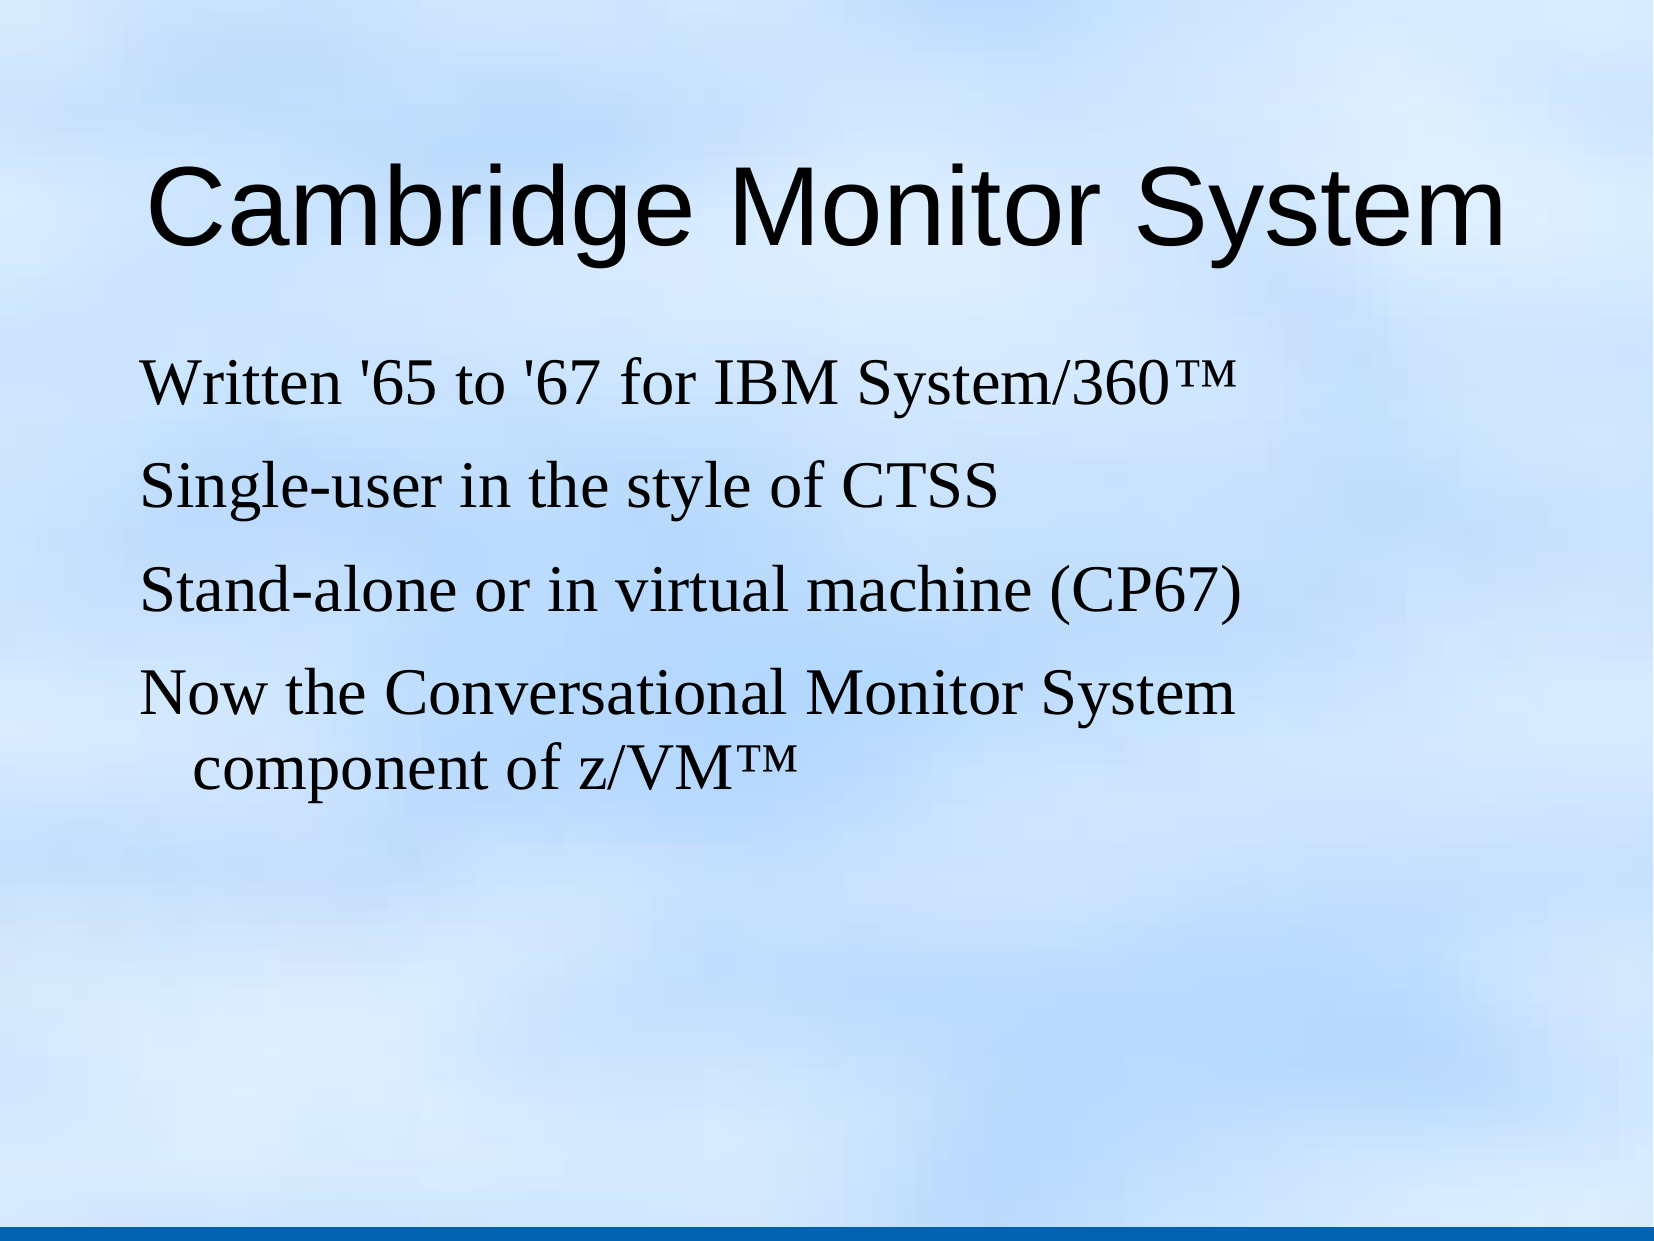

# Cambridge Monitor System
Written '65 to '67 for IBM System/360™
Single-user in the style of CTSS
Stand-alone or in virtual machine (CP67)
Now the Conversational Monitor System component of z/VM™